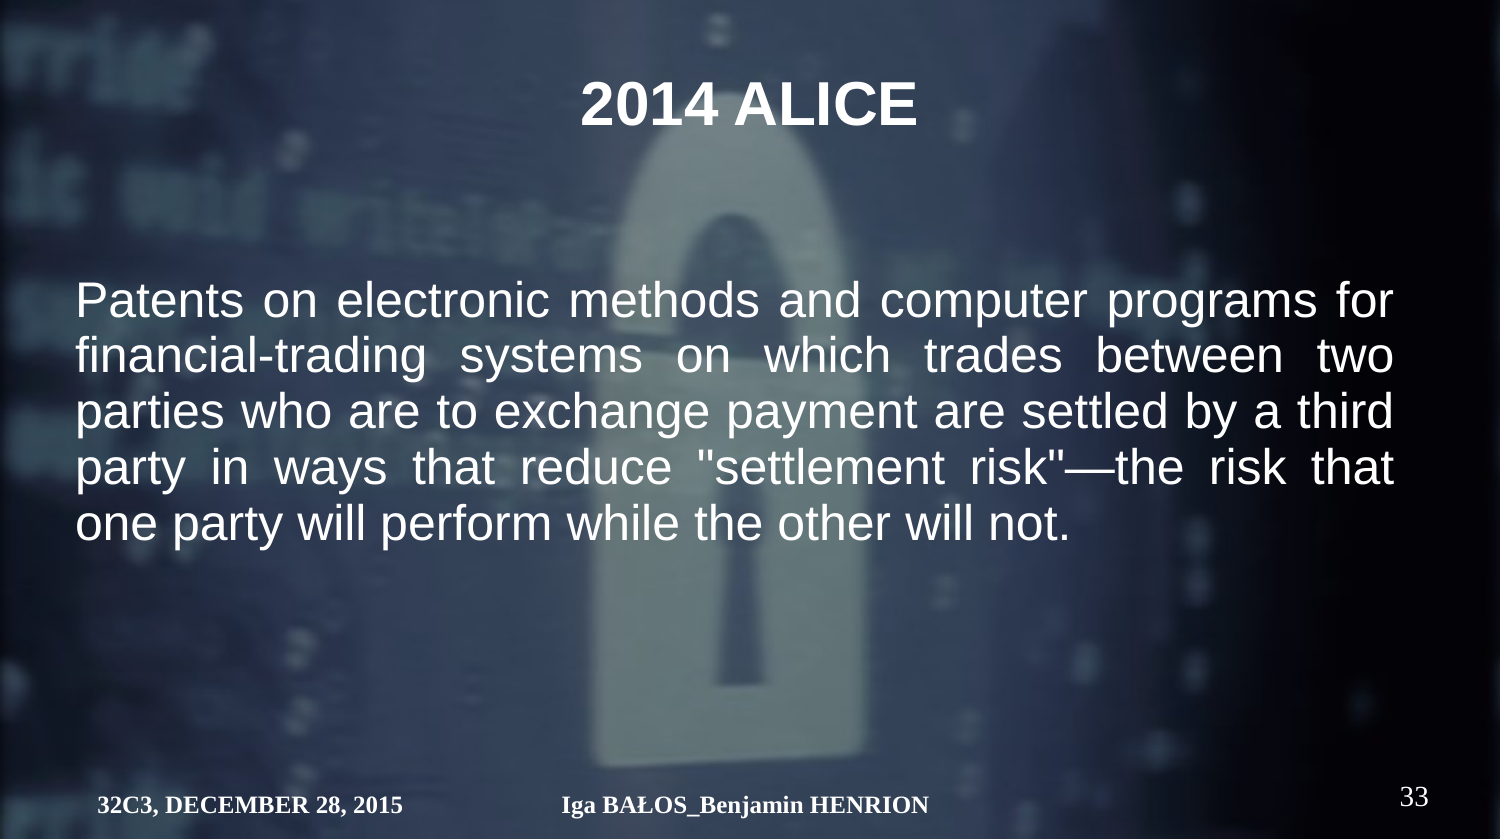

# 2014 ALICE
Patents on electronic methods and computer programs for financial-trading systems on which trades between two parties who are to exchange payment are settled by a third party in ways that reduce "settlement risk"—the risk that one party will perform while the other will not.
33
32C3, DECEMBER 22, 2015
Iga BAŁOS_Benjamin HENRION